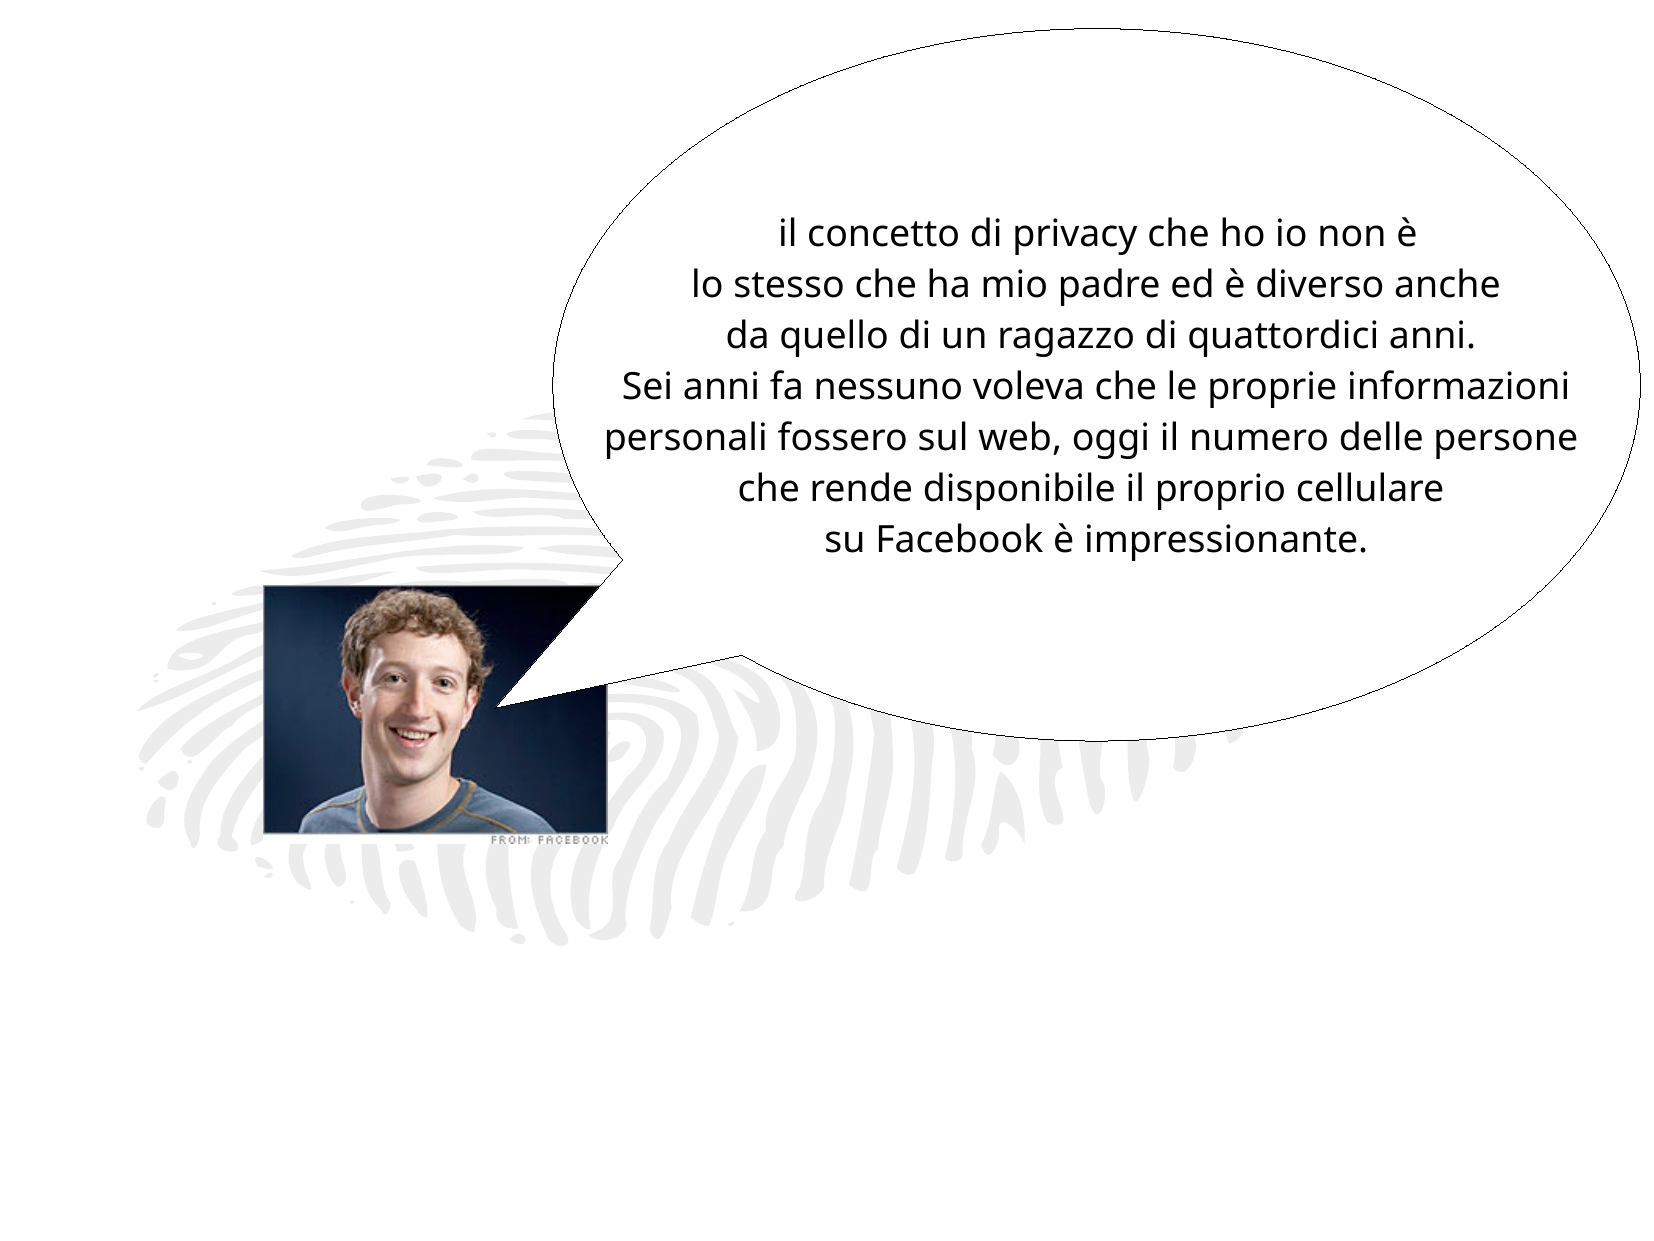

il concetto di privacy che ho io non è
lo stesso che ha mio padre ed è diverso anche
 da quello di un ragazzo di quattordici anni.
 Sei anni fa nessuno voleva che le proprie informazioni
personali fossero sul web, oggi il numero delle persone
che rende disponibile il proprio cellulare
su Facebook è impressionante.